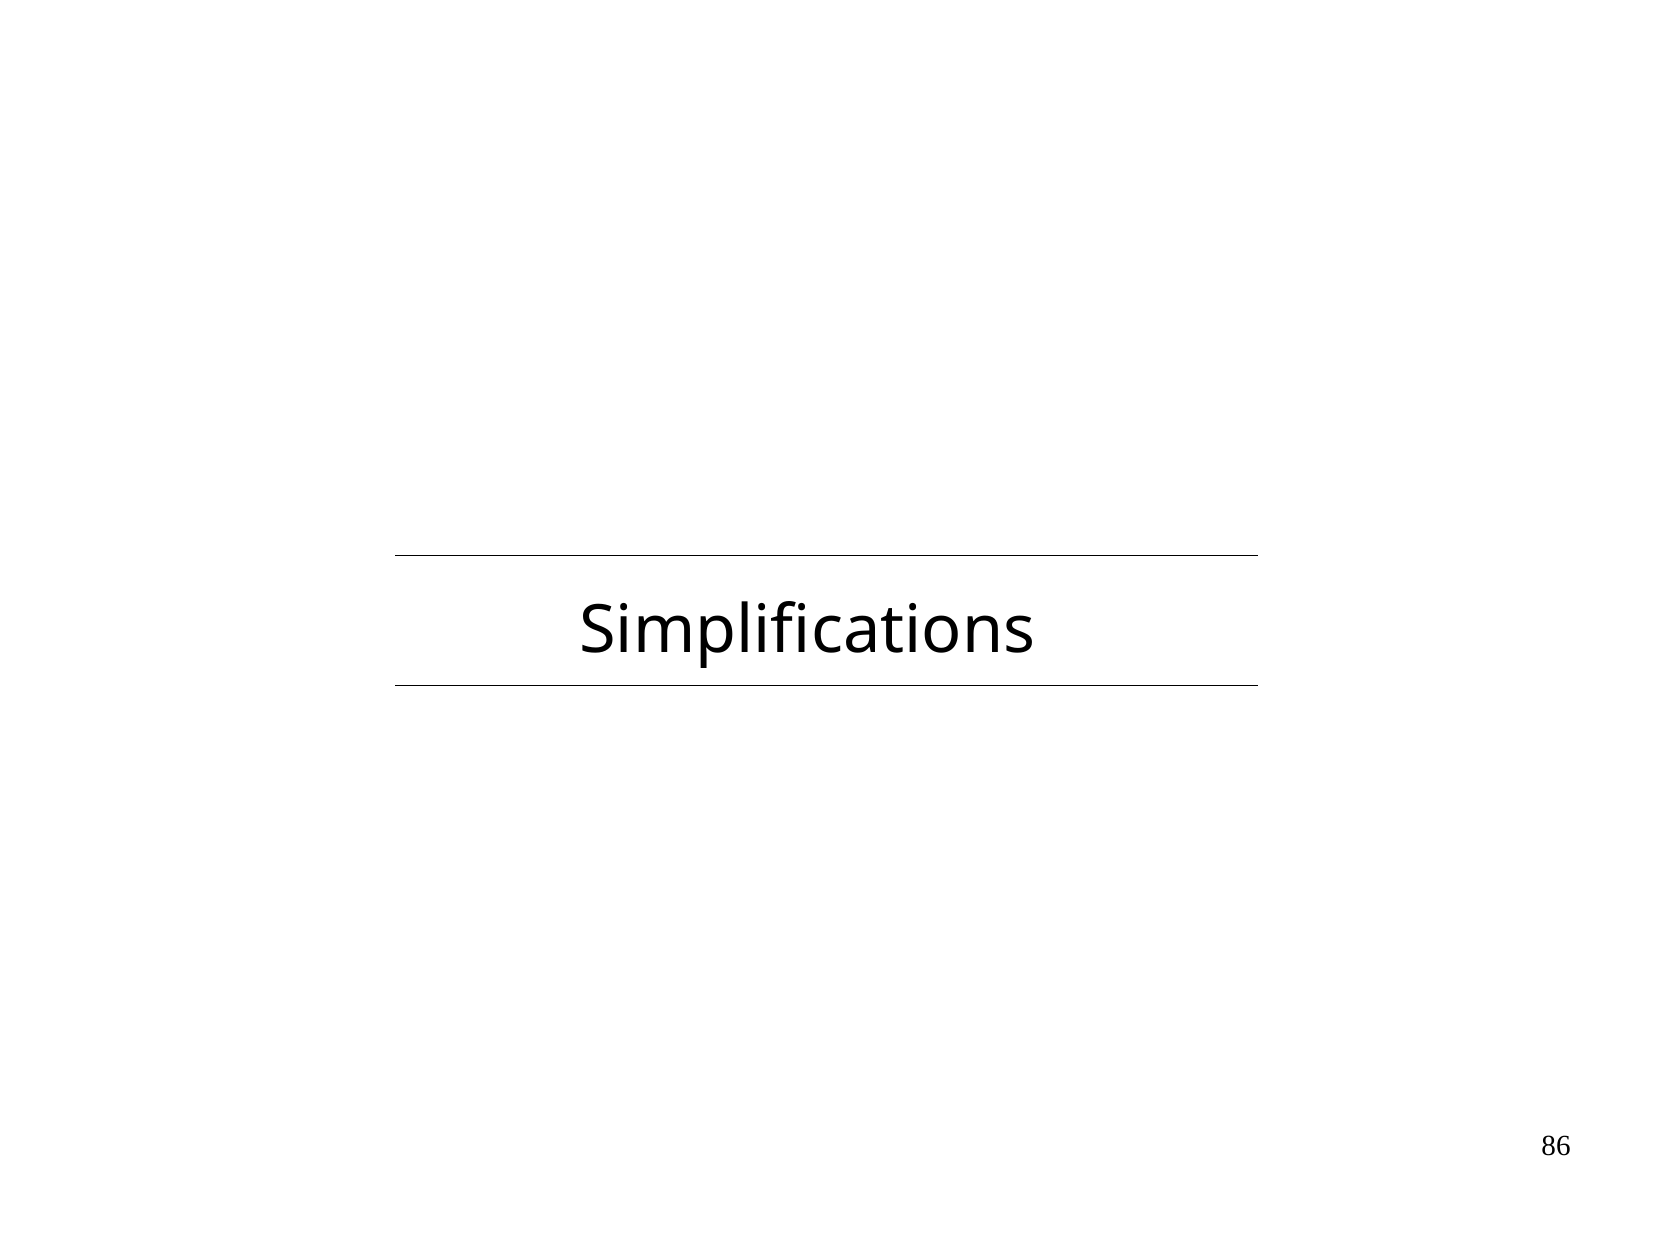

Now as I said, one of the advantages of keeping the structure of the original probelem is to allow simplifications.
I'm just gonna talk about it briefly
Simplifications
86